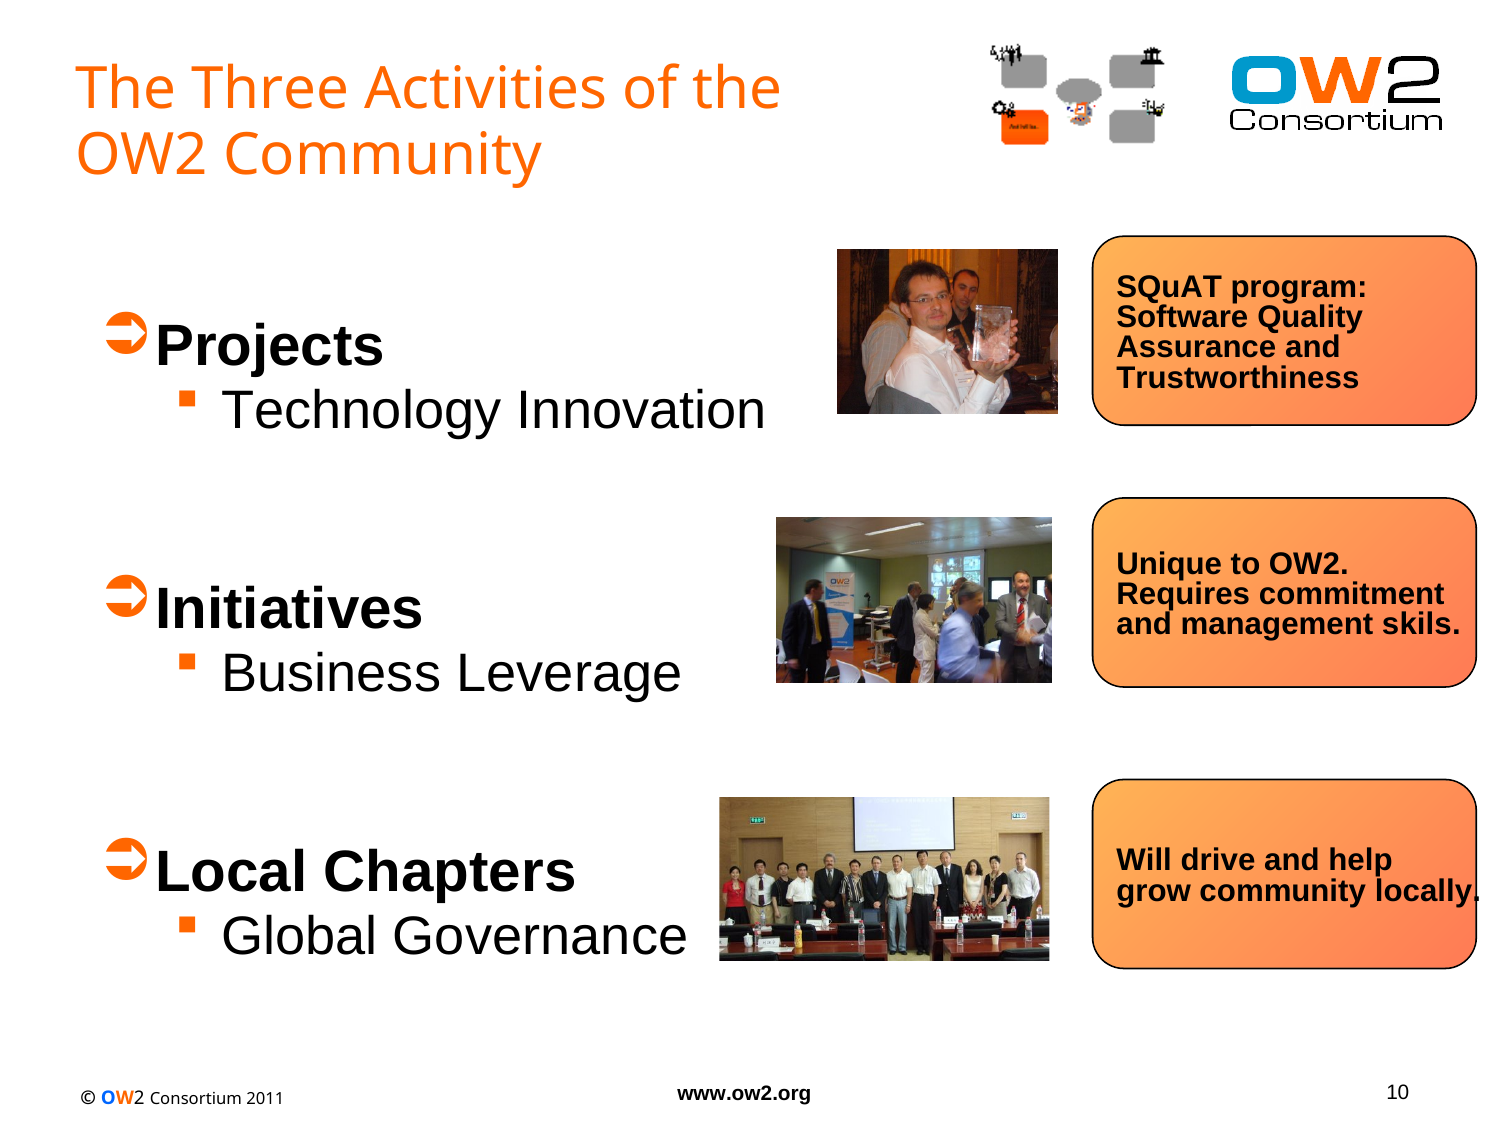

# The Three Activities of the OW2 Community
SQuAT program:
Software Quality
Assurance and
Trustworthiness
Projects
Technology Innovation
Initiatives
Business Leverage
Local Chapters
Global Governance
Unique to OW2.
Requires commitment
and management skils.
Will drive and help
grow community locally.
10